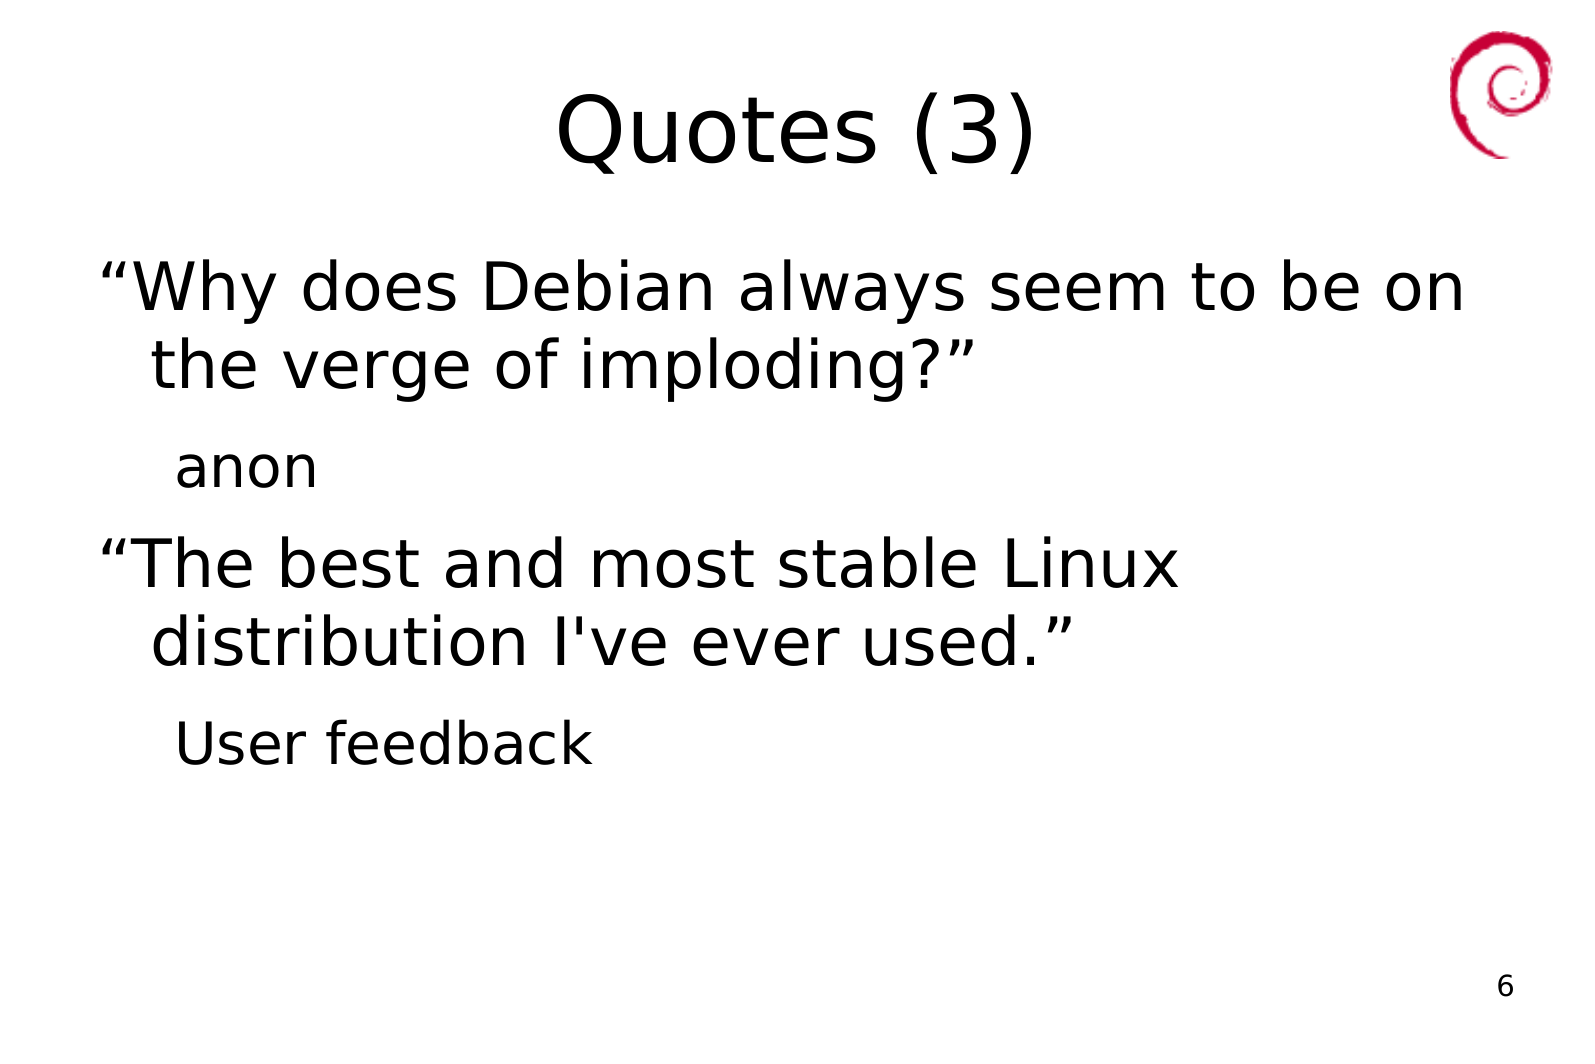

# Quotes (3)
“Why does Debian always seem to be on the verge of imploding?”
anon
“The best and most stable Linux distribution I've ever used.”
User feedback
6